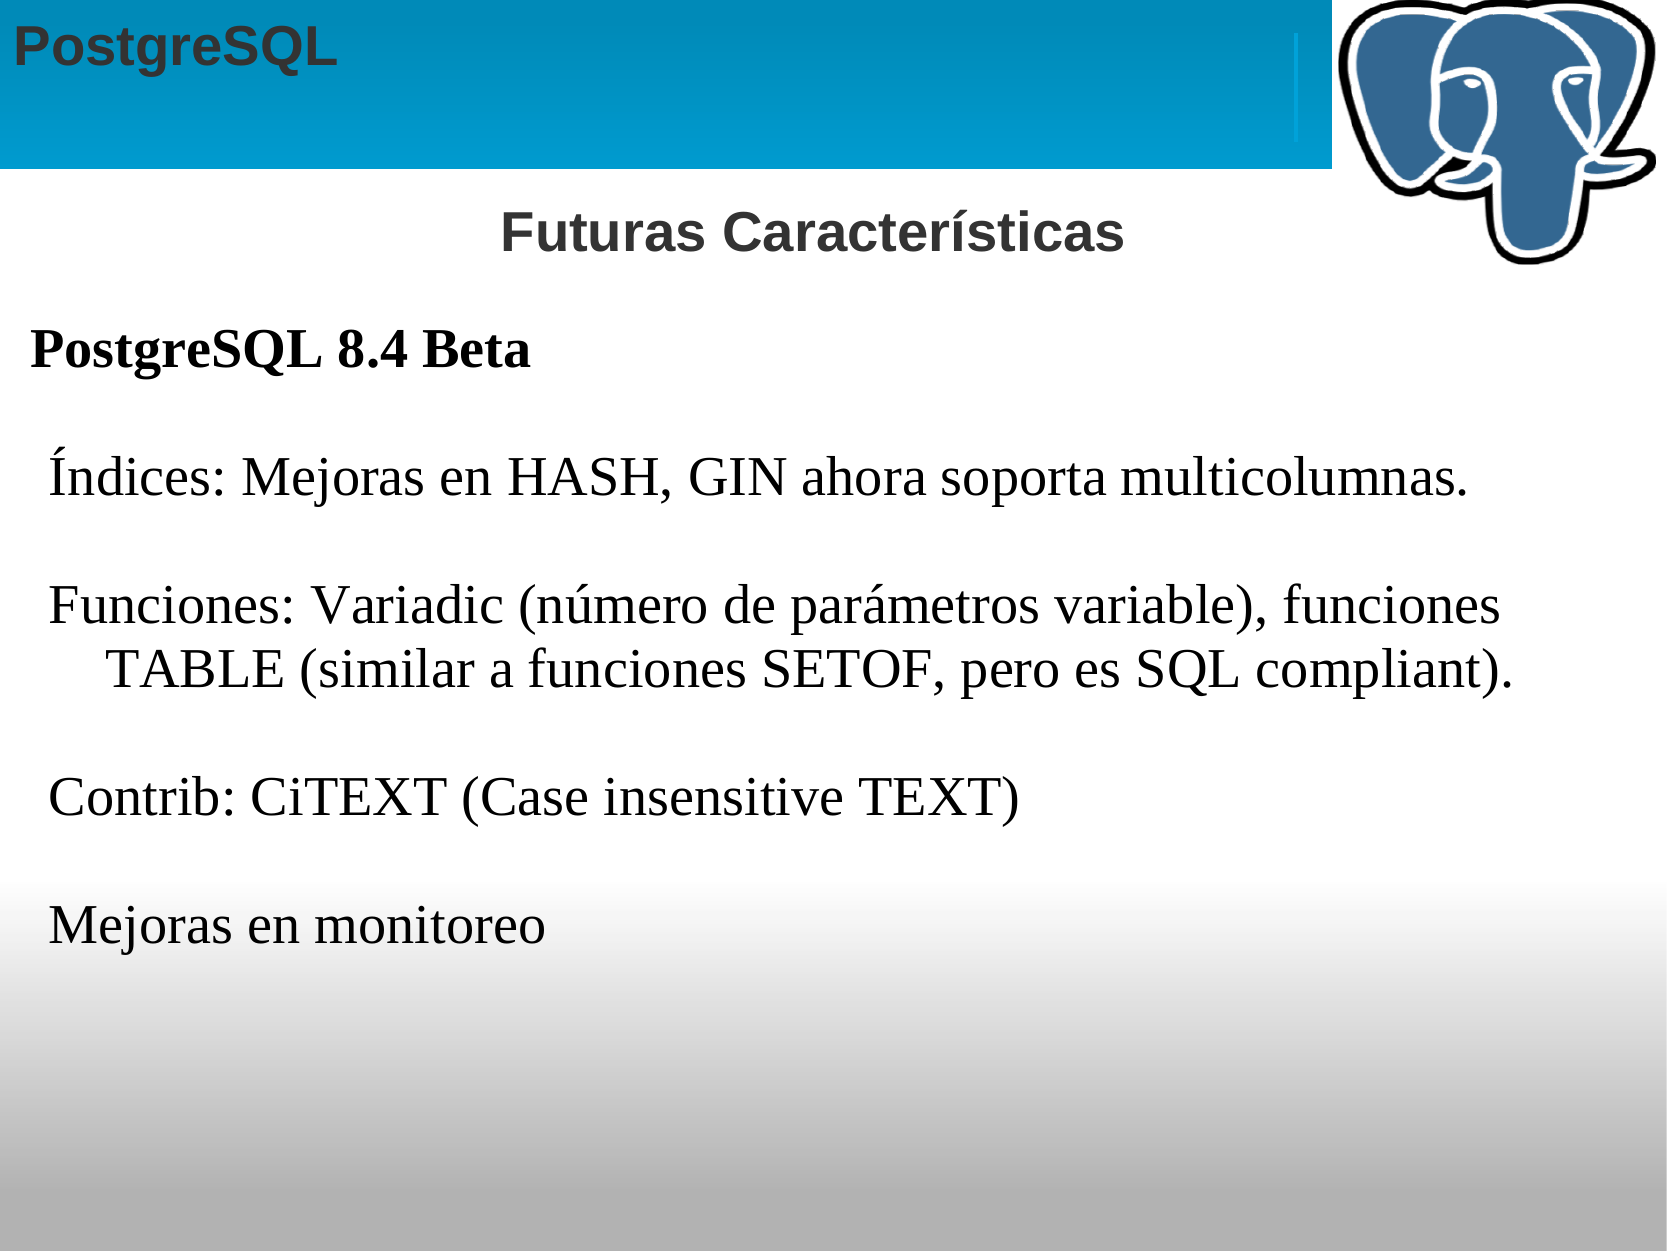

PostgreSQL
Futuras Características
PostgreSQL 8.4 Beta
Índices: Mejoras en HASH, GIN ahora soporta multicolumnas.
Funciones: Variadic (número de parámetros variable), funciones TABLE (similar a funciones SETOF, pero es SQL compliant).
Contrib: CiTEXT (Case insensitive TEXT)
Mejoras en monitoreo